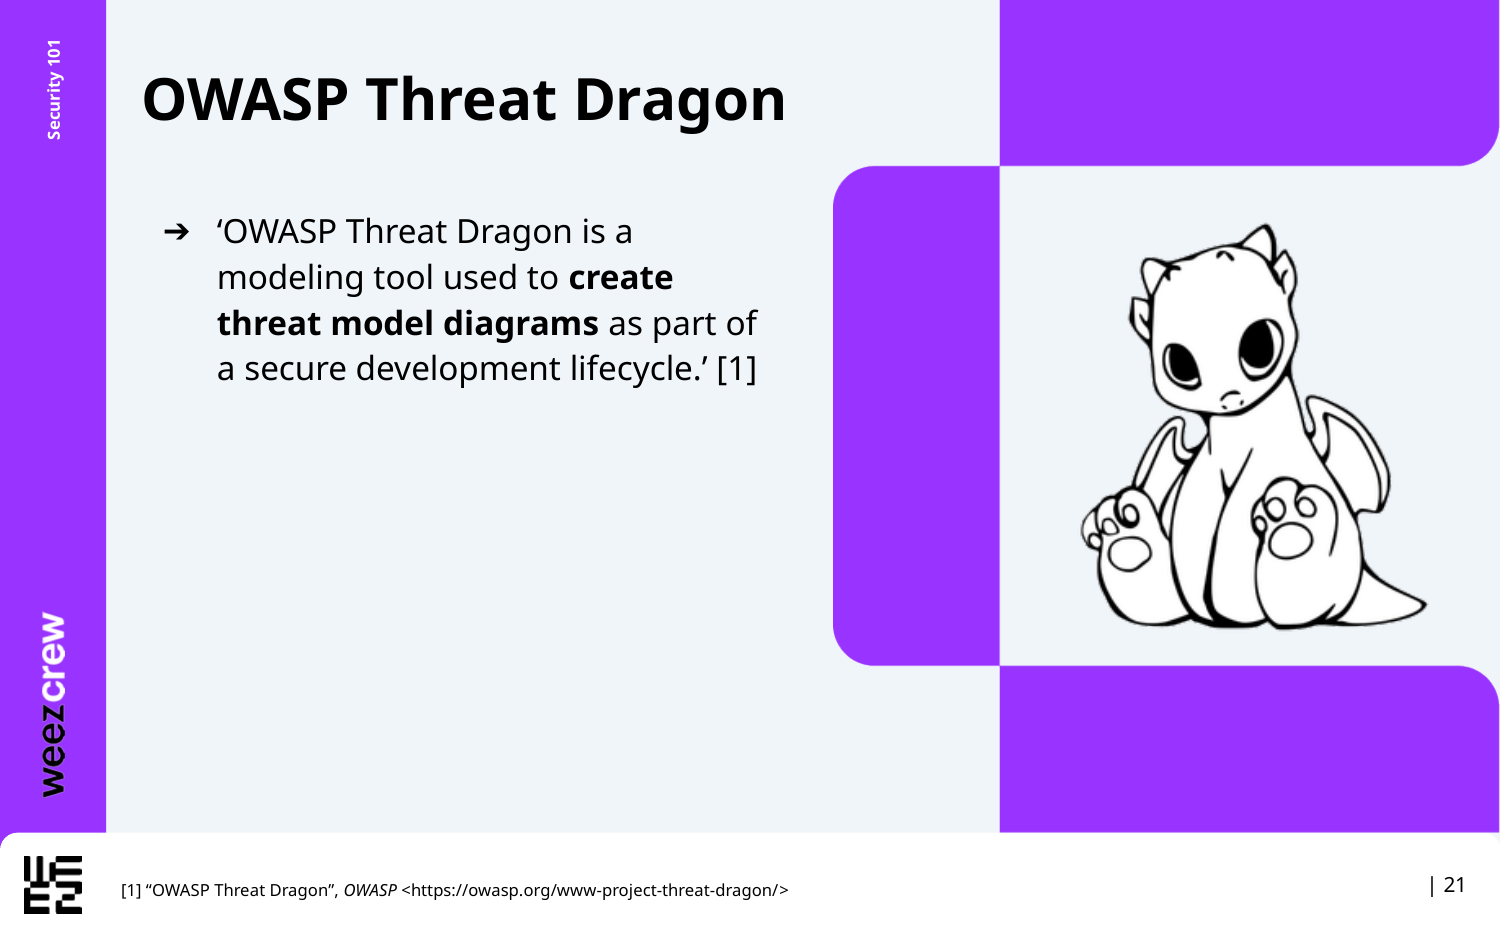

OWASP Threat Dragon
‘OWASP Threat Dragon is a modeling tool used to create threat model diagrams as part of a secure development lifecycle.’ [1]
Security 101
# [1] “OWASP Threat Dragon”, OWASP <https://owasp.org/www-project-threat-dragon/>